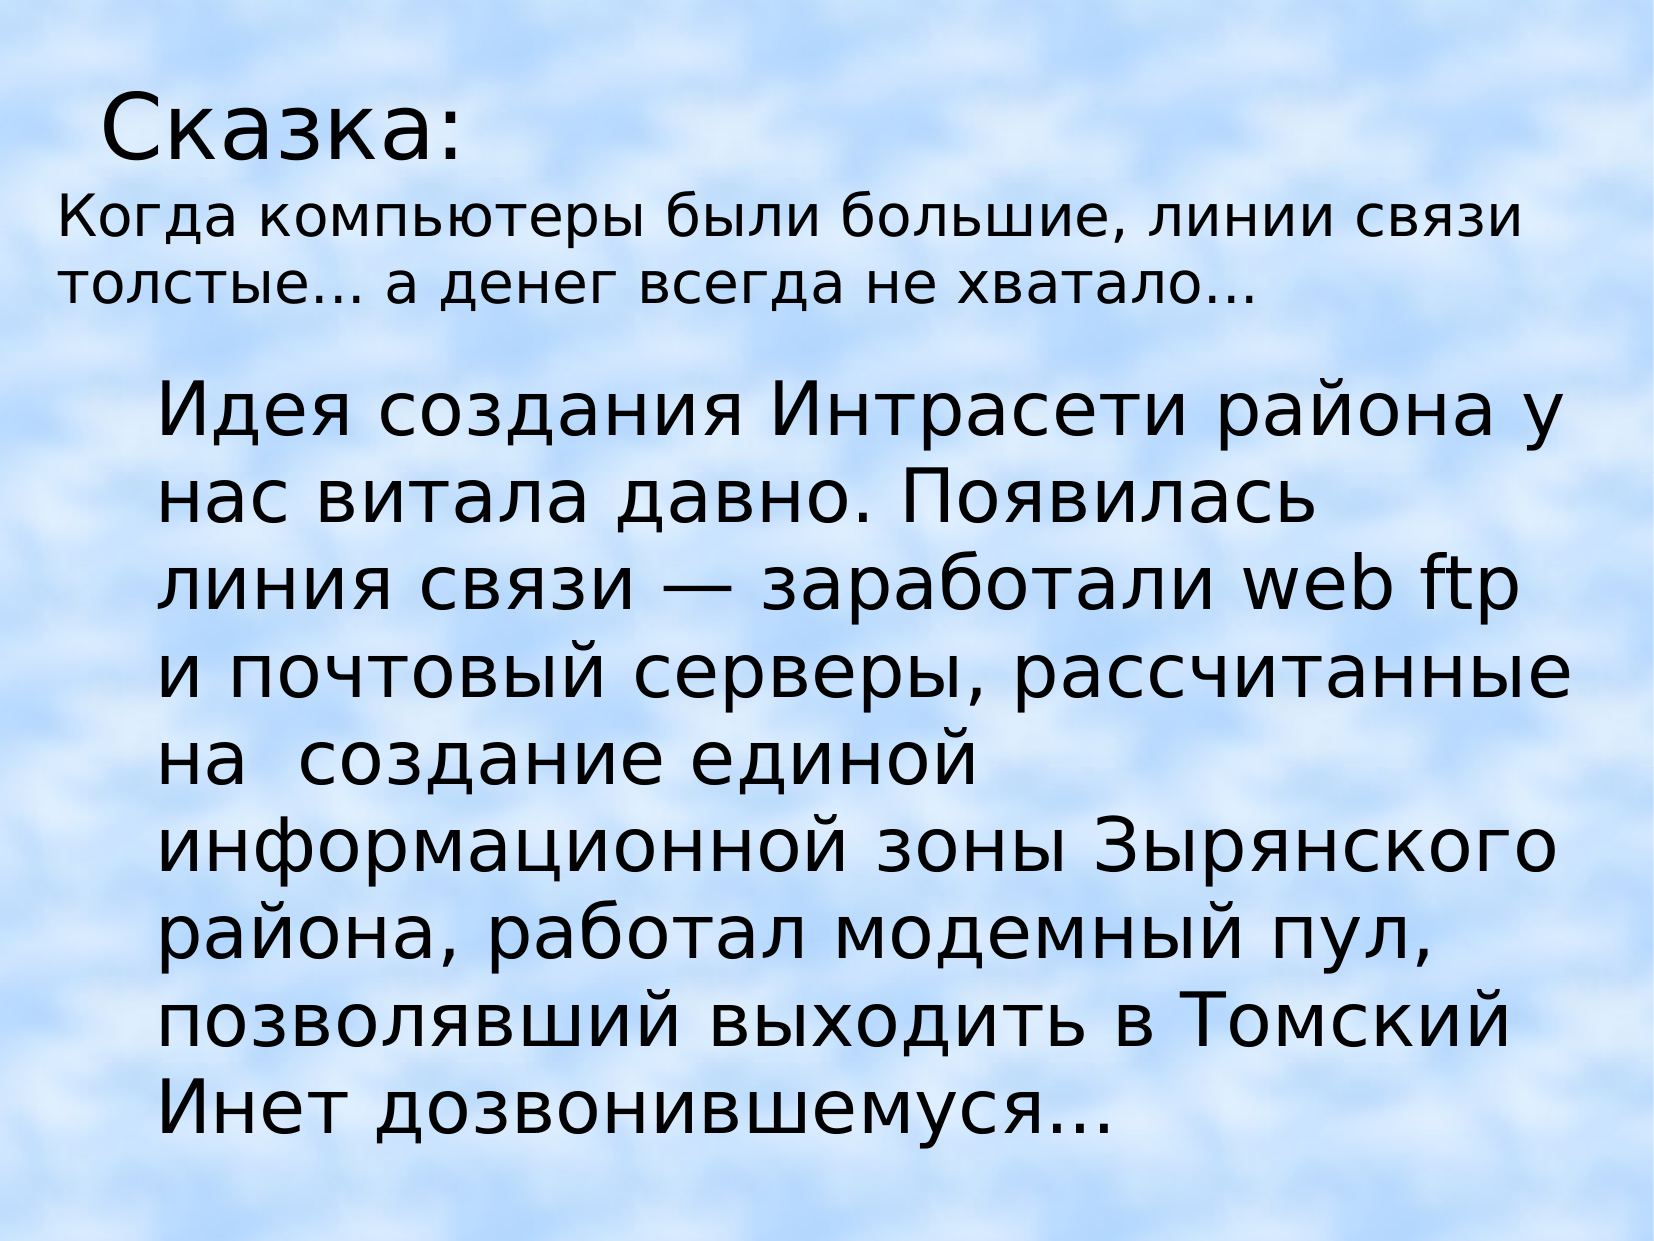

Сказка:
Когда компьютеры были большие, линии связи толстые... а денег всегда не хватало...
Идея создания Интрасети района у нас витала давно. Появилась линия связи — заработали web ftp и почтовый серверы, рассчитанные на создание единой информационной зоны Зырянского района, работал модемный пул, позволявший выходить в Томский Инет дозвонившемуся...